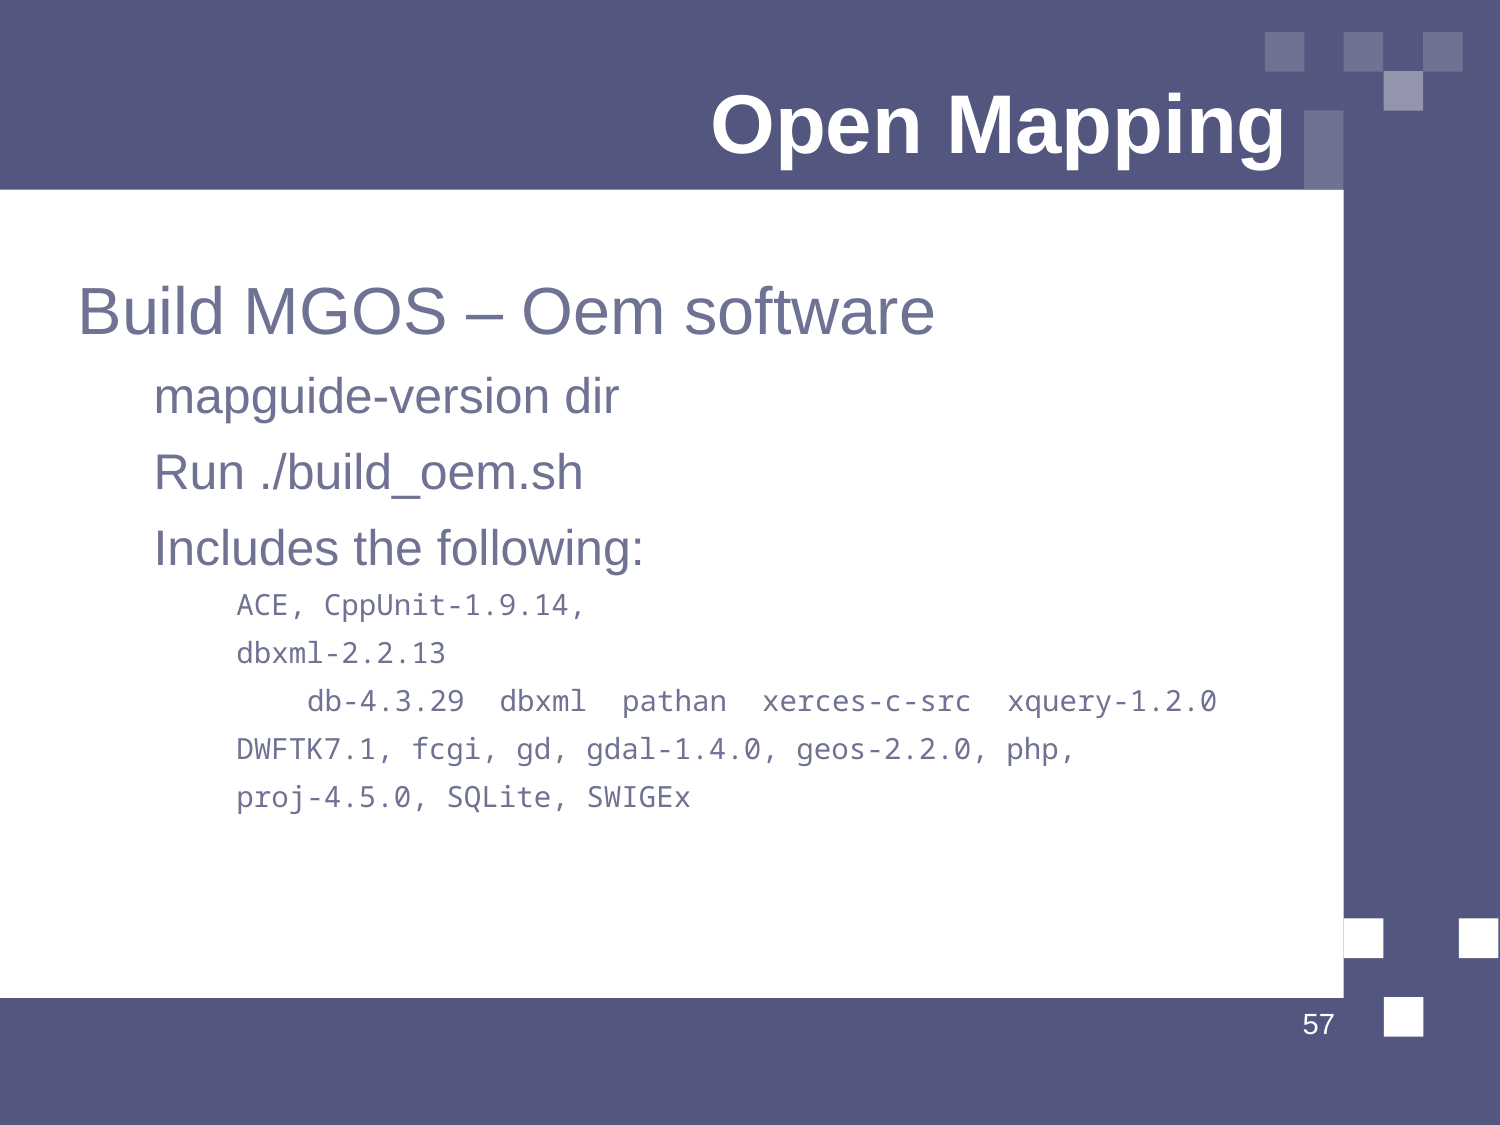

# Open Mapping
 Build MGOS – Oem software
mapguide-version dir
Run ./build_oem.sh
Includes the following:
ACE, CppUnit-1.9.14,
dbxml-2.2.13
db-4.3.29 dbxml pathan xerces-c-src xquery-1.2.0
DWFTK7.1, fcgi, gd, gdal-1.4.0, geos-2.2.0, php,
proj-4.5.0, SQLite, SWIGEx
57